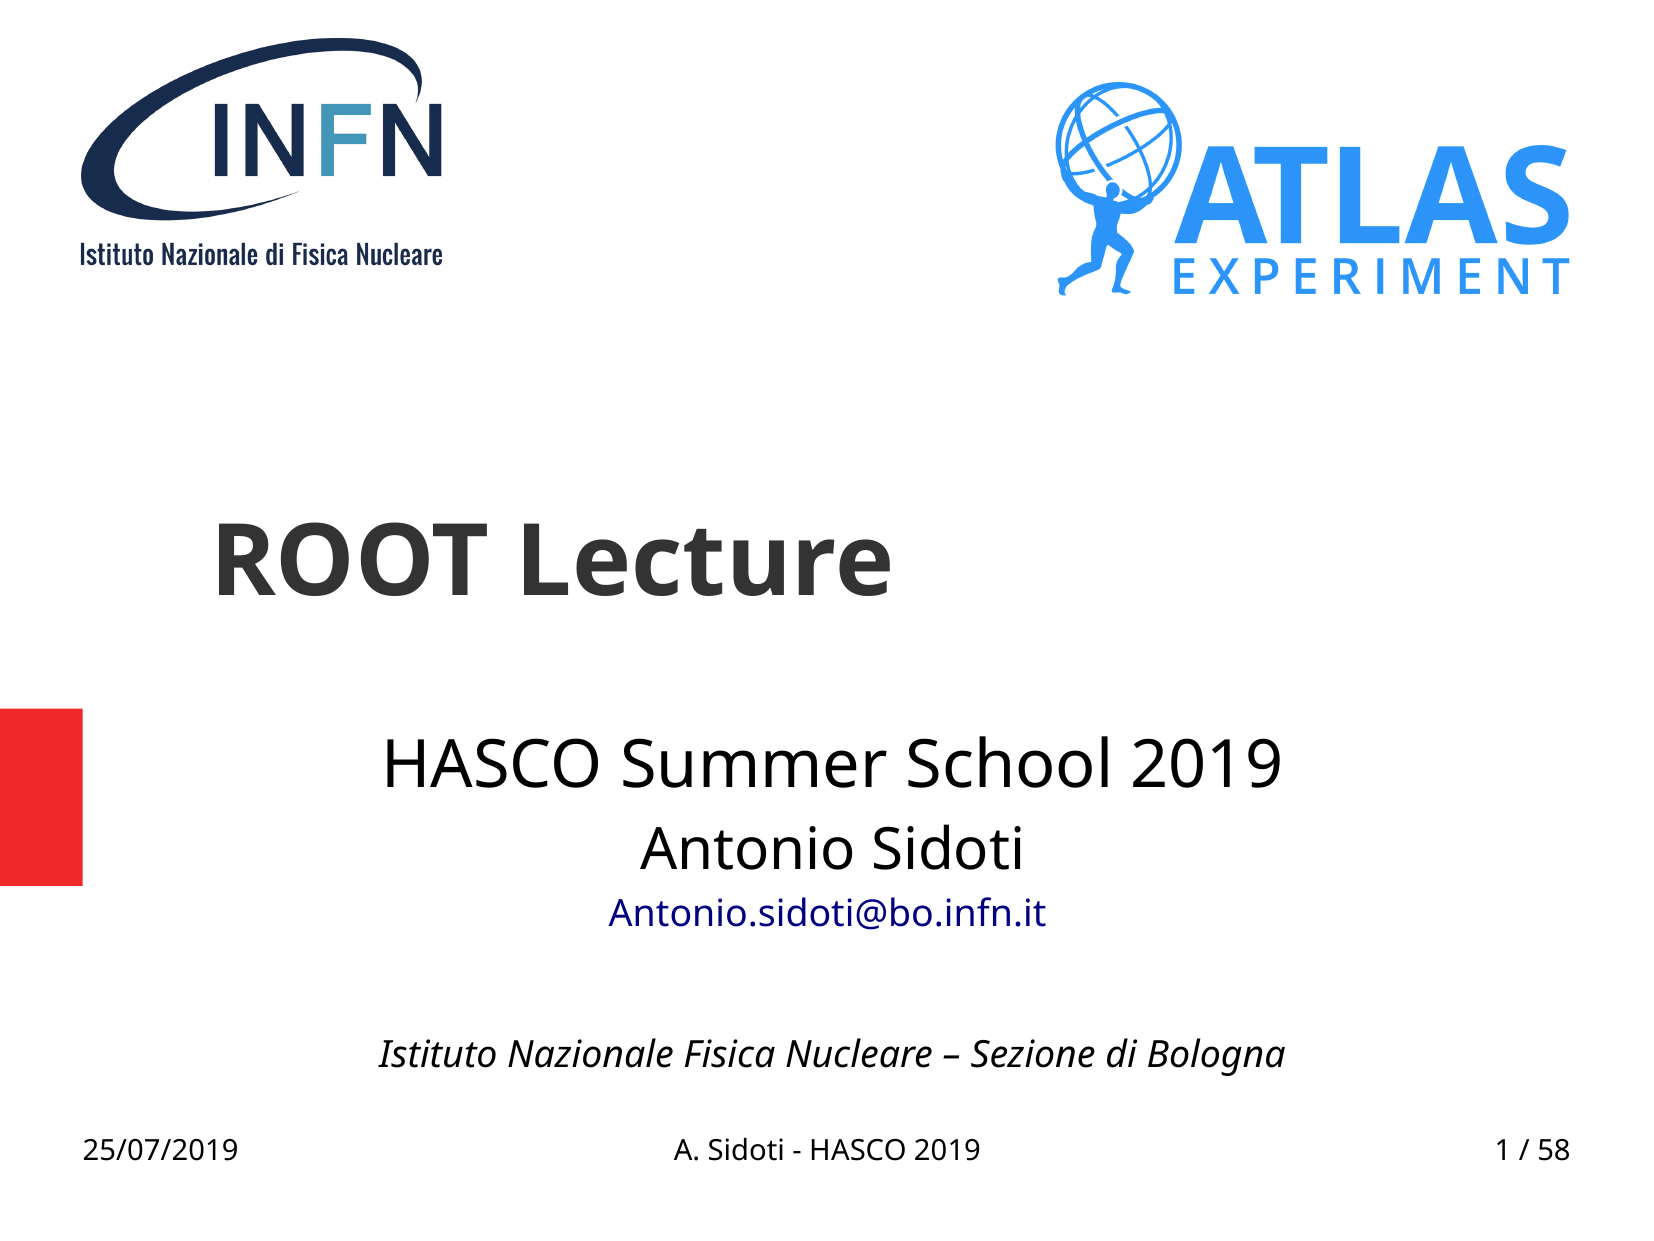

# ROOT Lecture
HASCO Summer School 2019
Antonio Sidoti
Antonio.sidoti@bo.infn.it
Istituto Nazionale Fisica Nucleare – Sezione di Bologna
25/07/2019
A. Sidoti - HASCO 2019
1